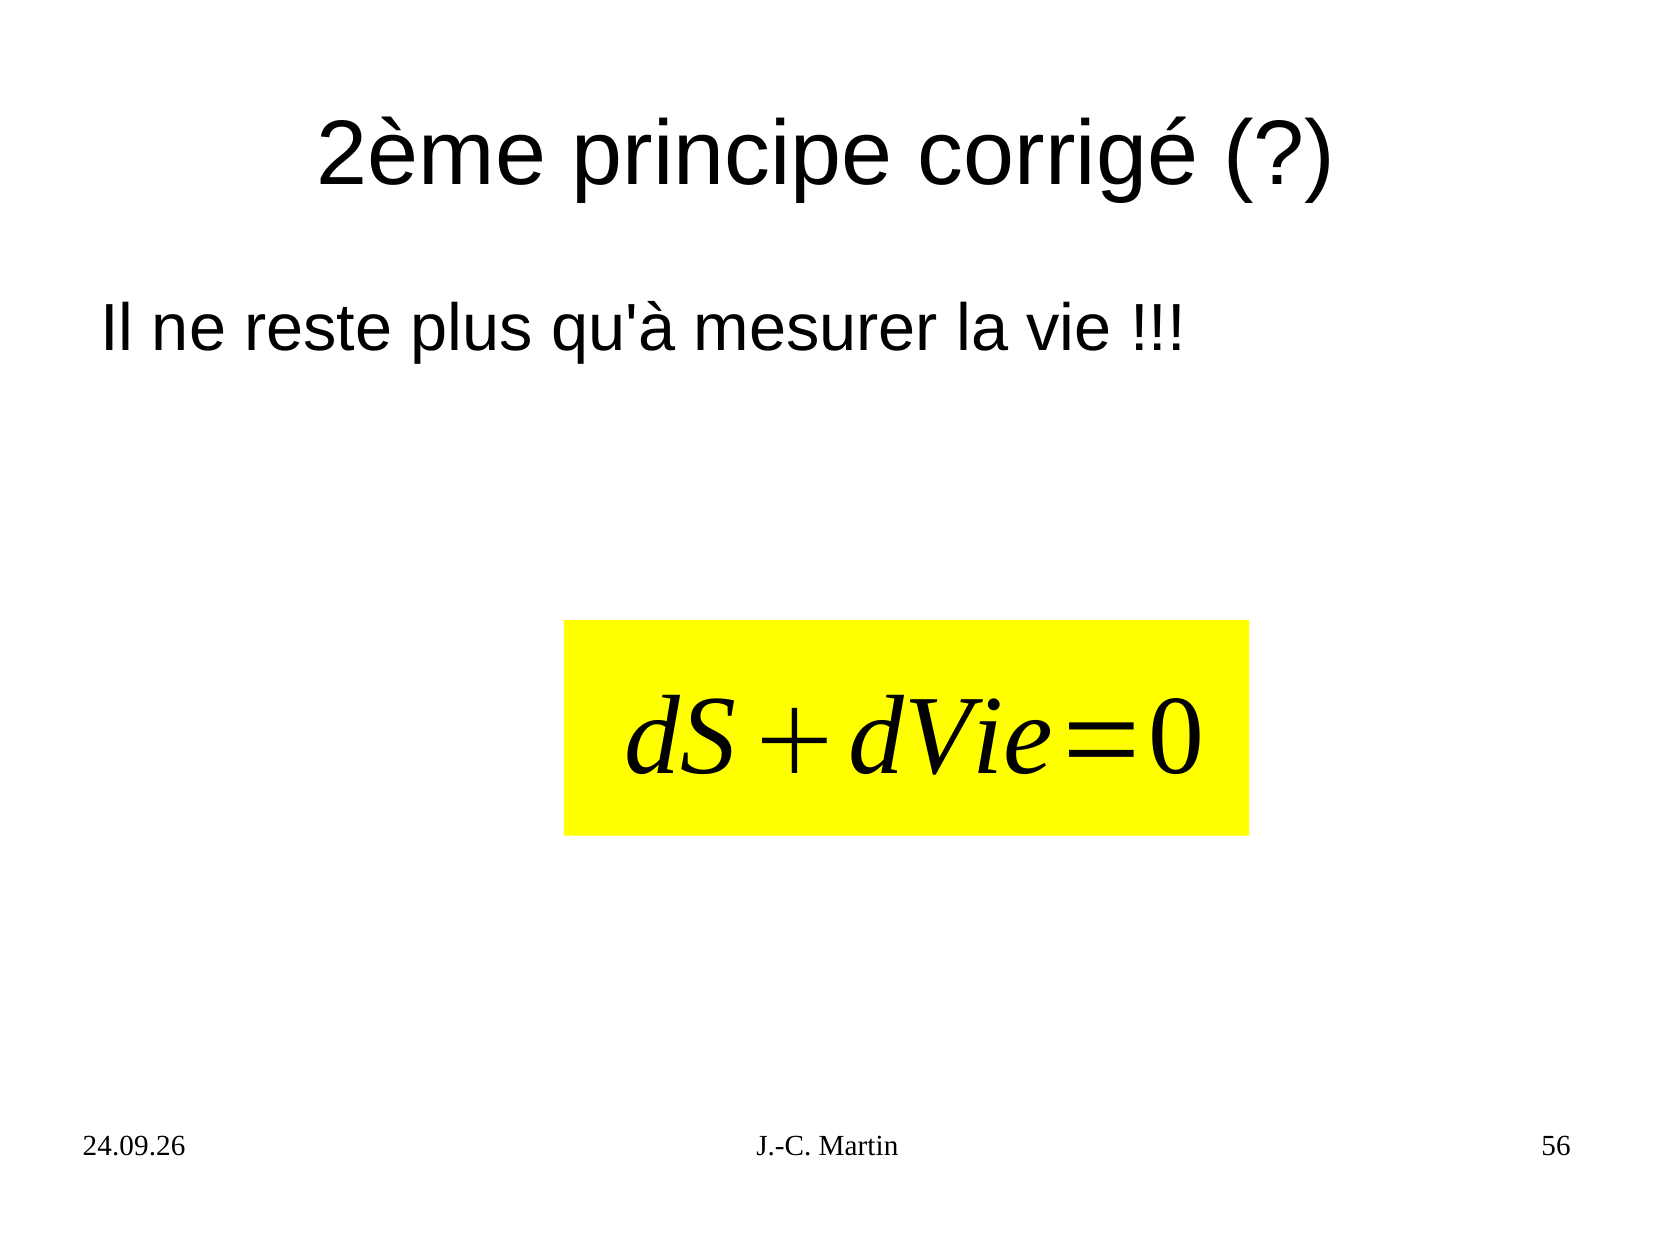

# 2ème principe corrigé (?)
Il ne reste plus qu'à mesurer la vie !!!
J.-C. Martin
56